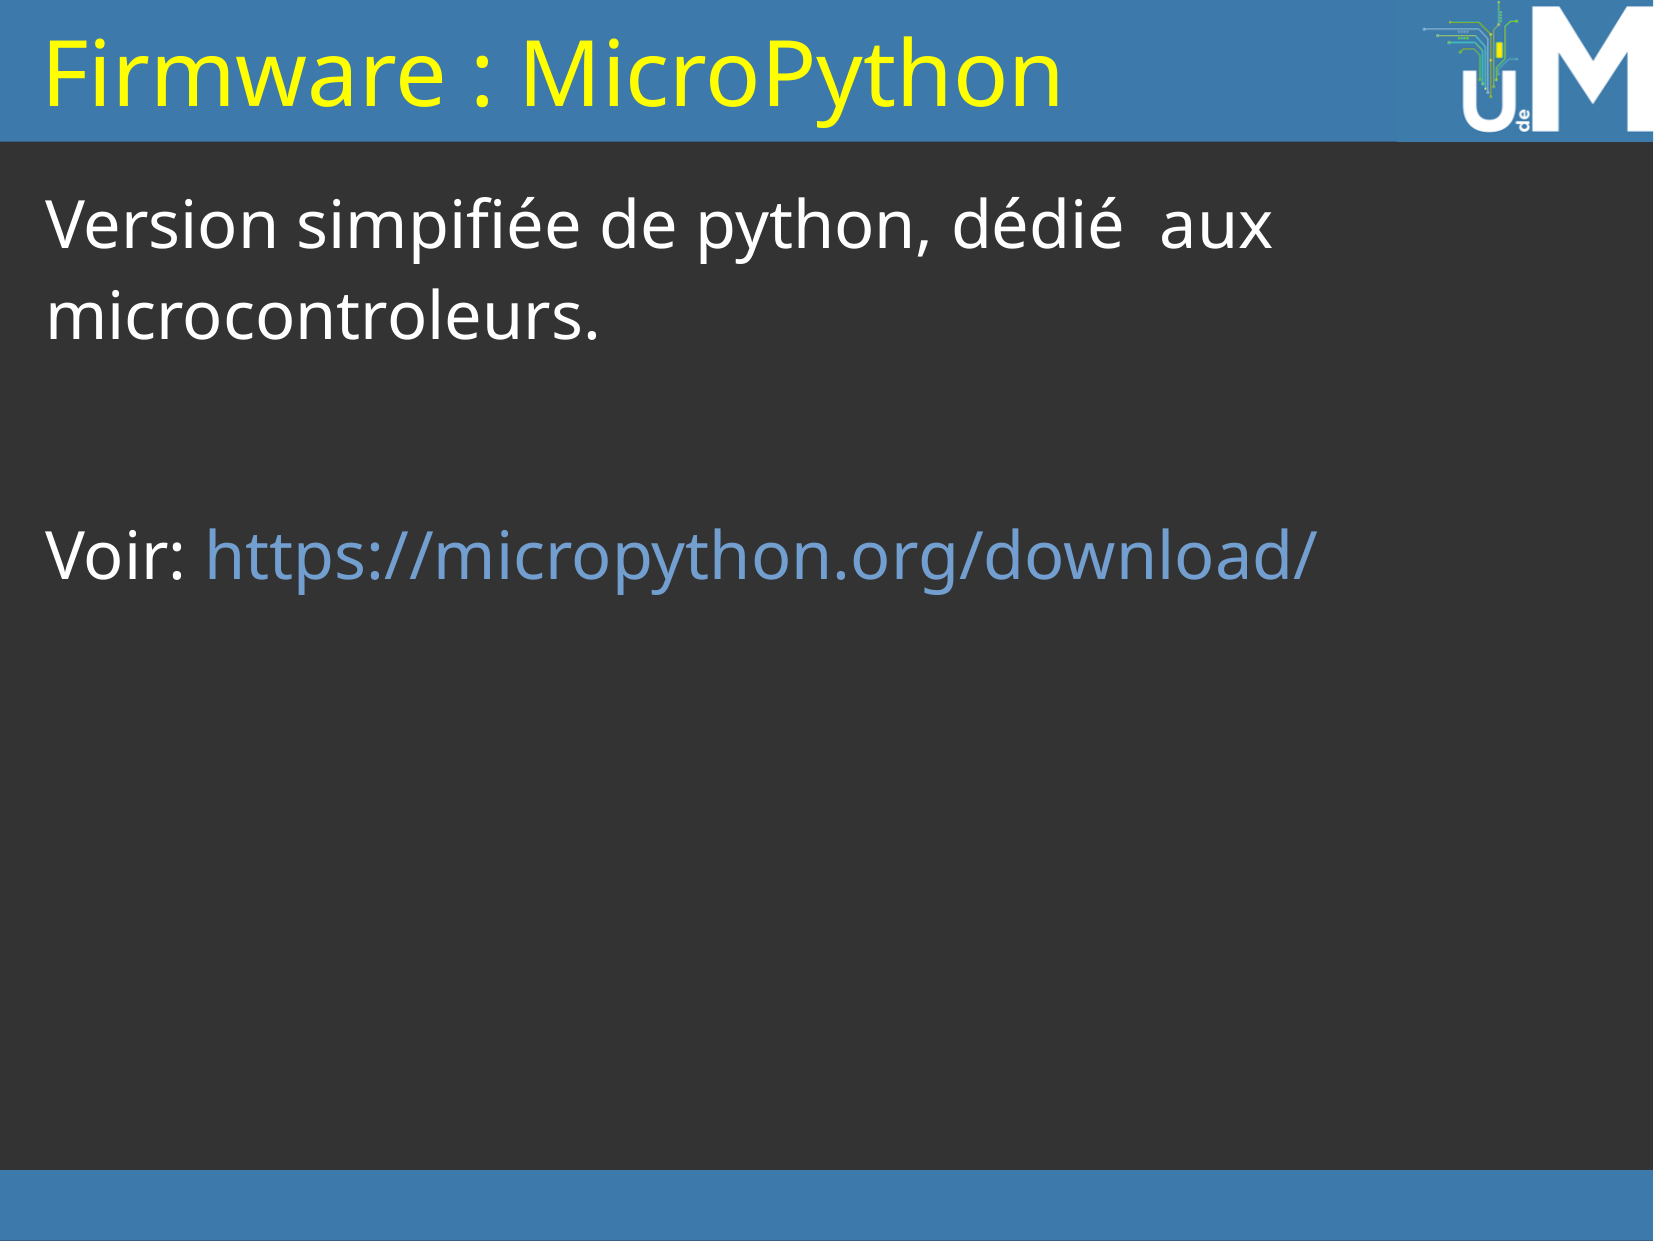

# Firmware : MicroPython
Version simpifiée de python, dédié aux microcontroleurs.
Voir: https://micropython.org/download/